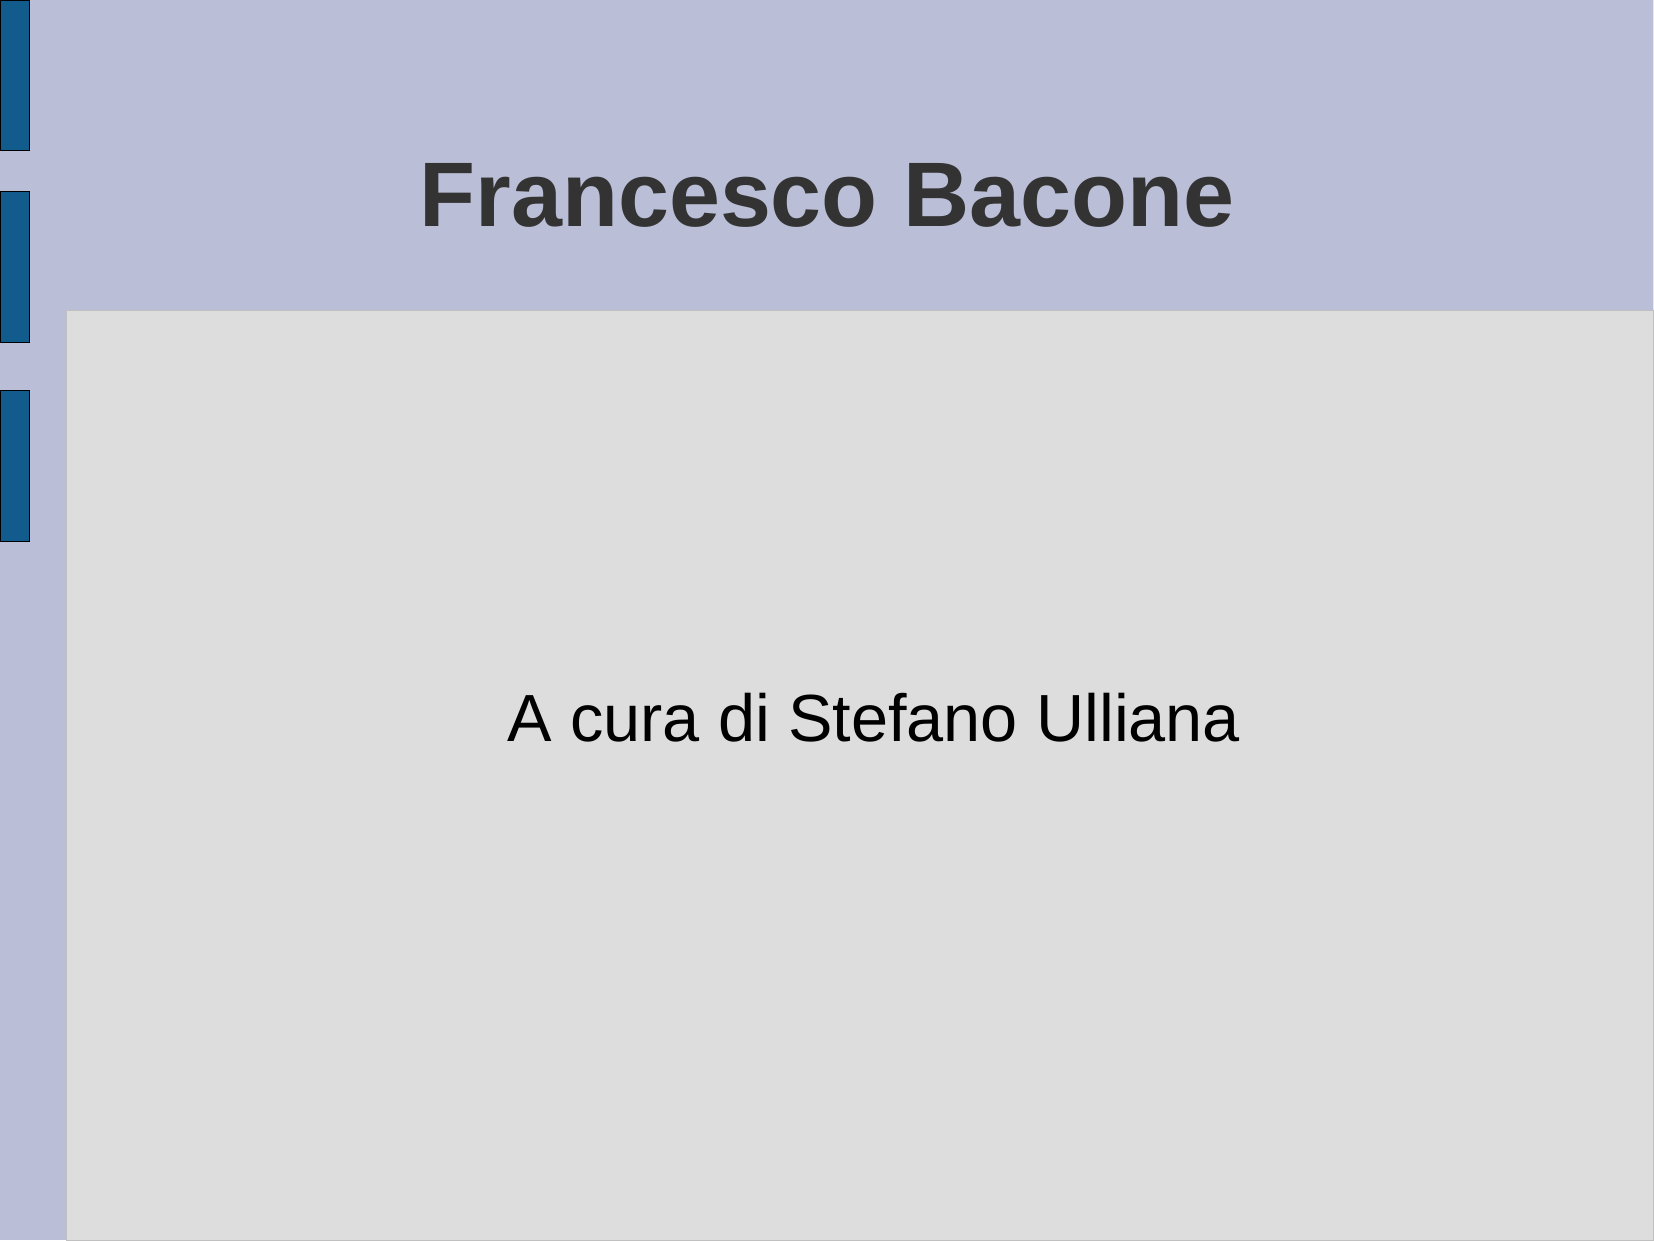

# Francesco Bacone
A cura di Stefano Ulliana